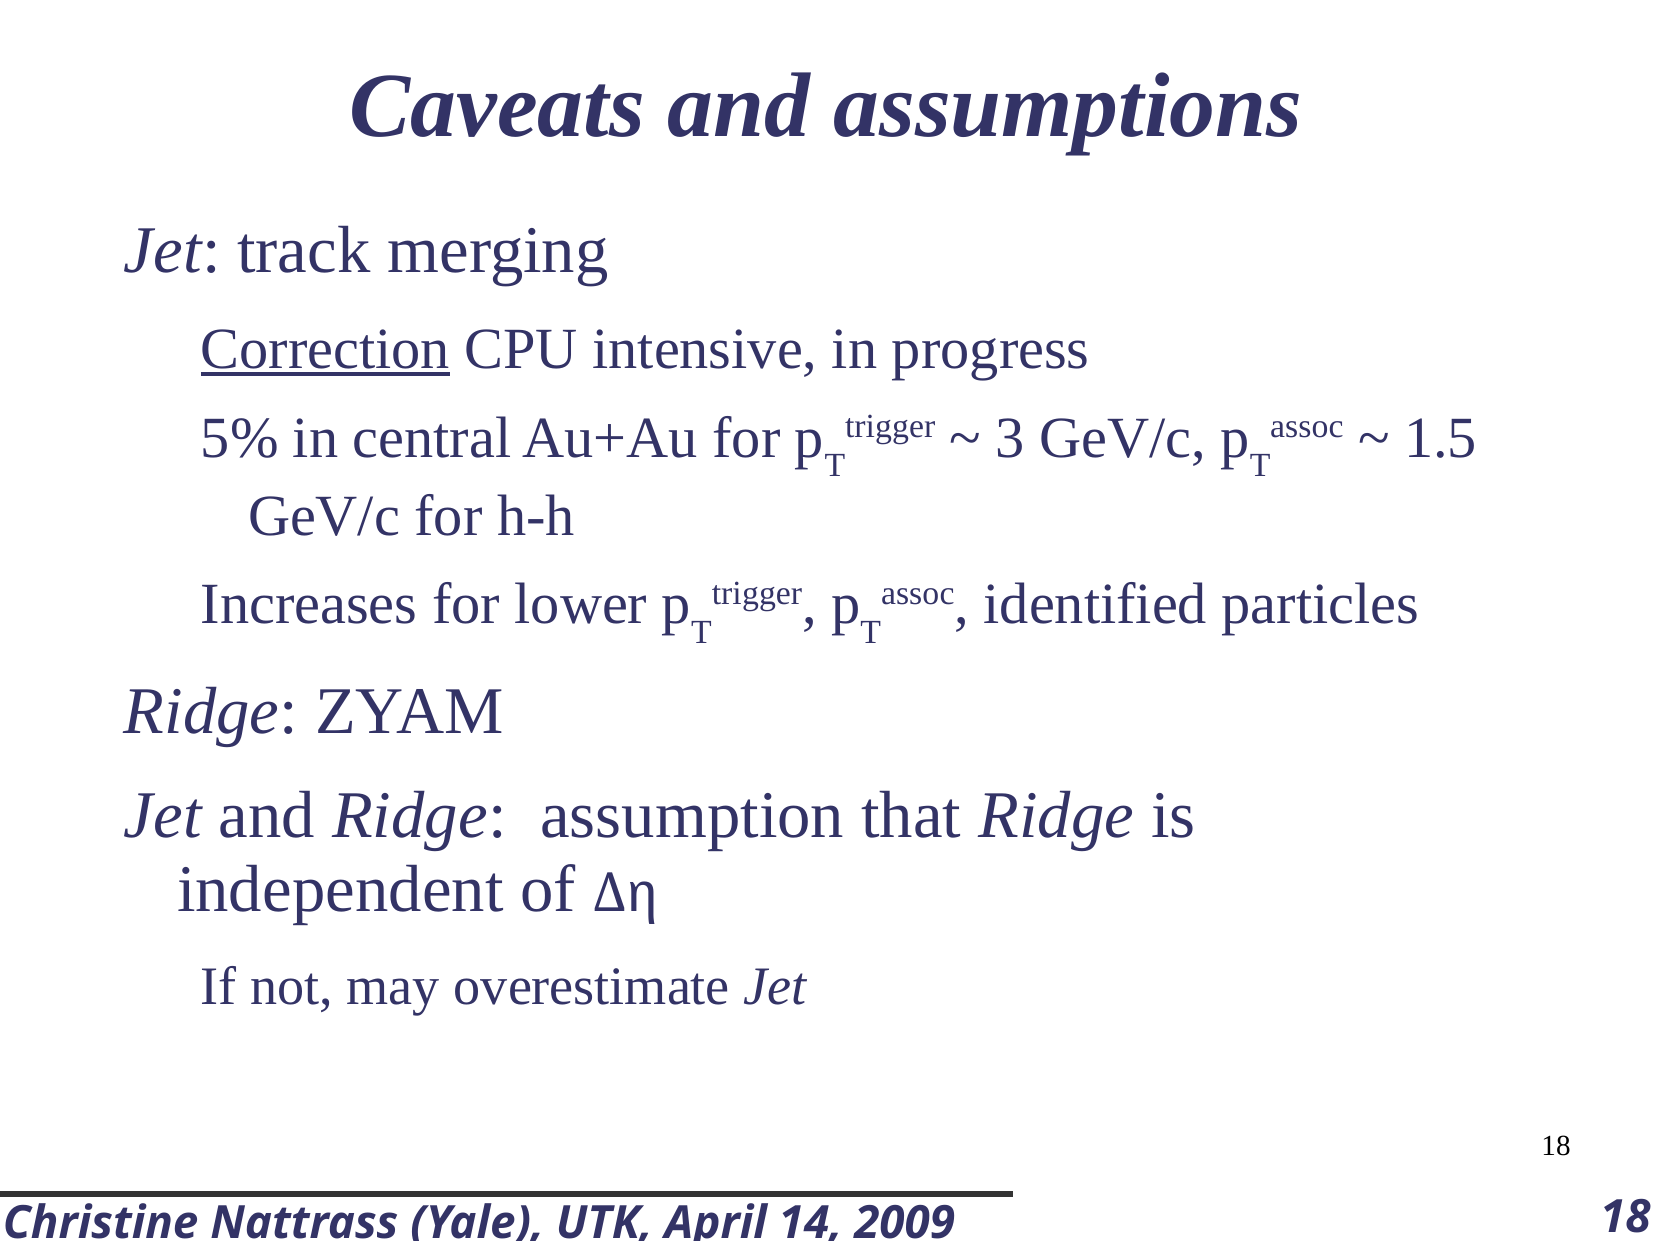

# Caveats and assumptions
Jet: track merging
Correction CPU intensive, in progress
5% in central Au+Au for pTtrigger ~ 3 GeV/c, pTassoc ~ 1.5 GeV/c for h-h
Increases for lower pTtrigger, pTassoc, identified particles
Ridge: ZYAM
Jet and Ridge: assumption that Ridge is independent of Δη
If not, may overestimate Jet
18